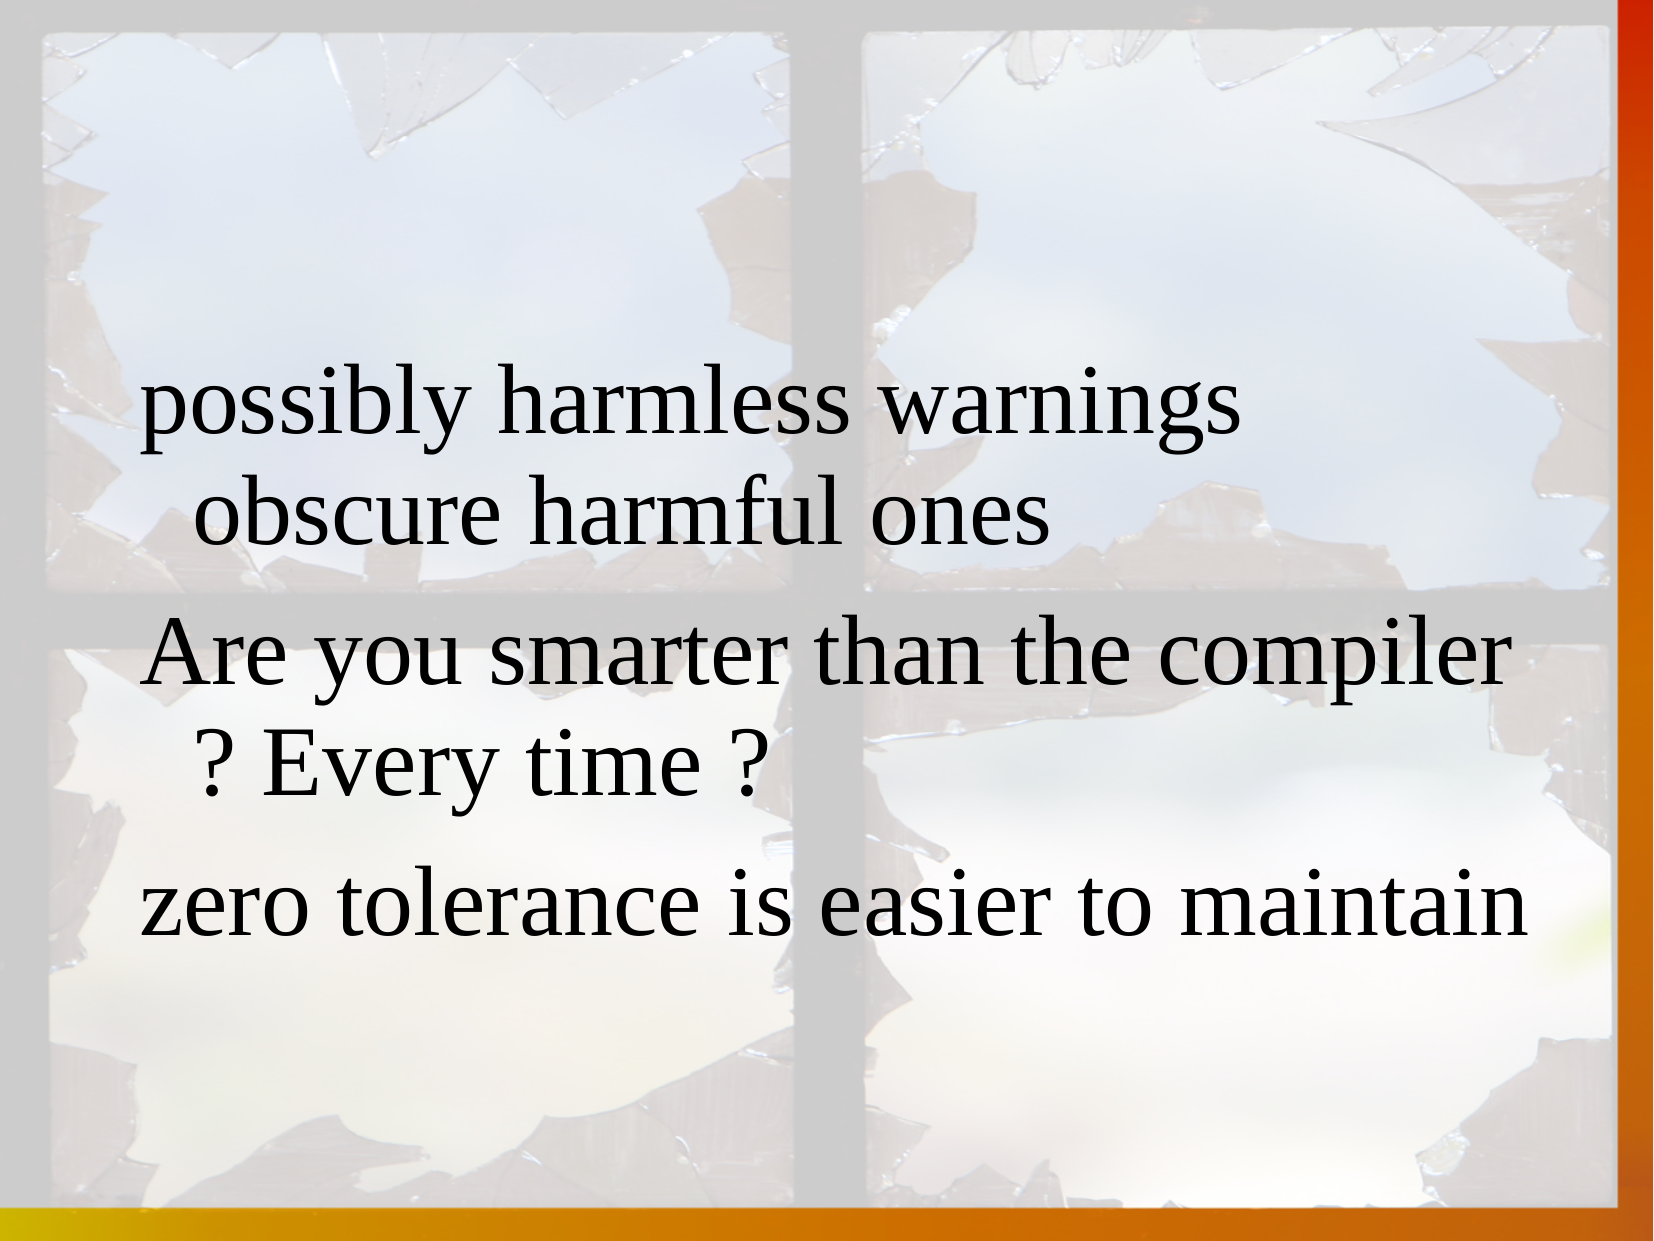

# possibly harmless warnings obscure harmful ones
Are you smarter than the compiler ? Every time ?
zero tolerance is easier to maintain